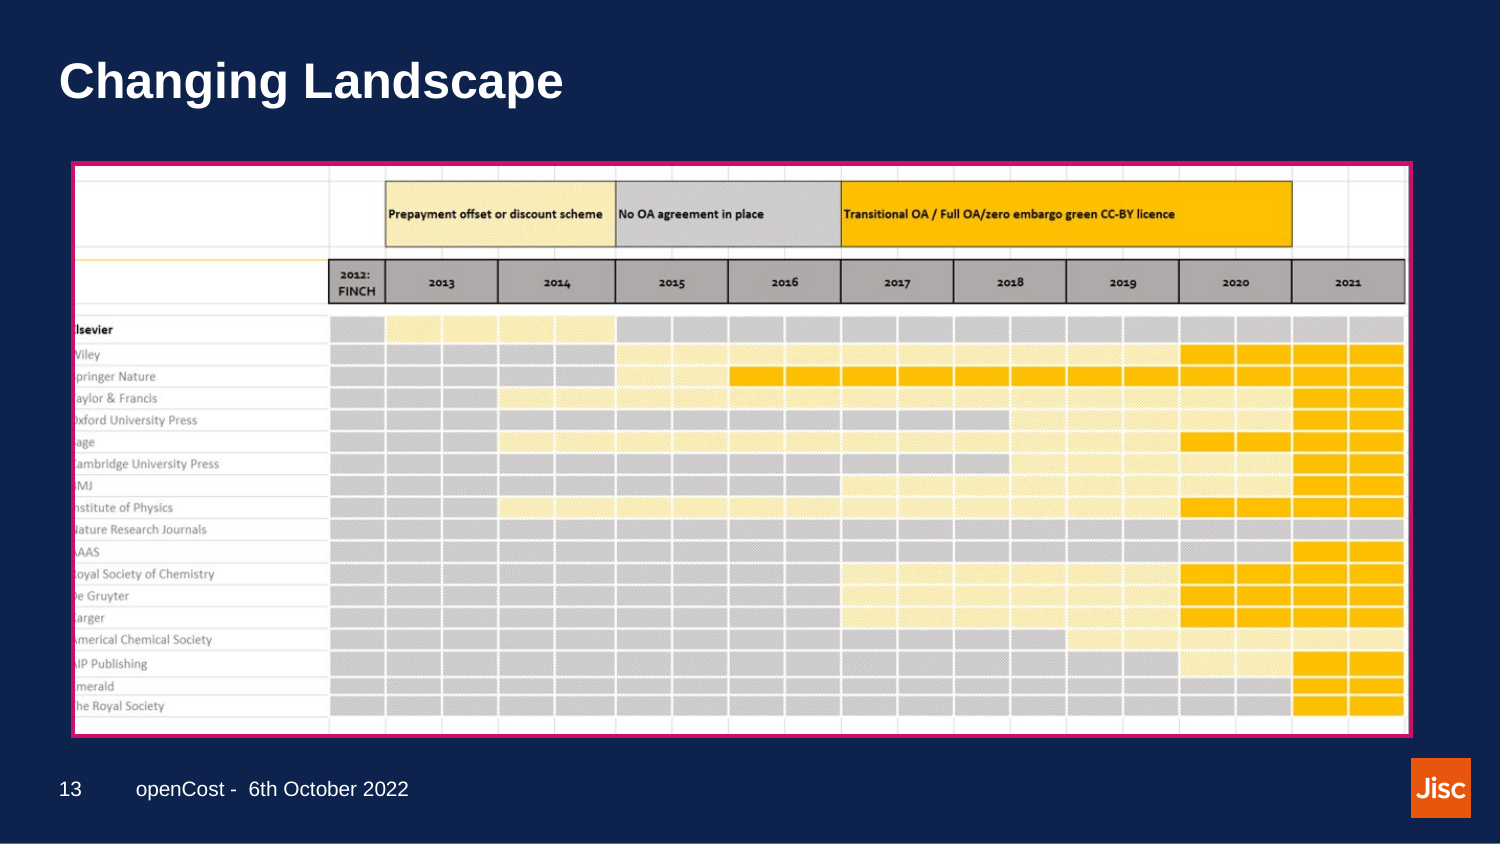

# Changing Landscape
openCost - 6th October 2022